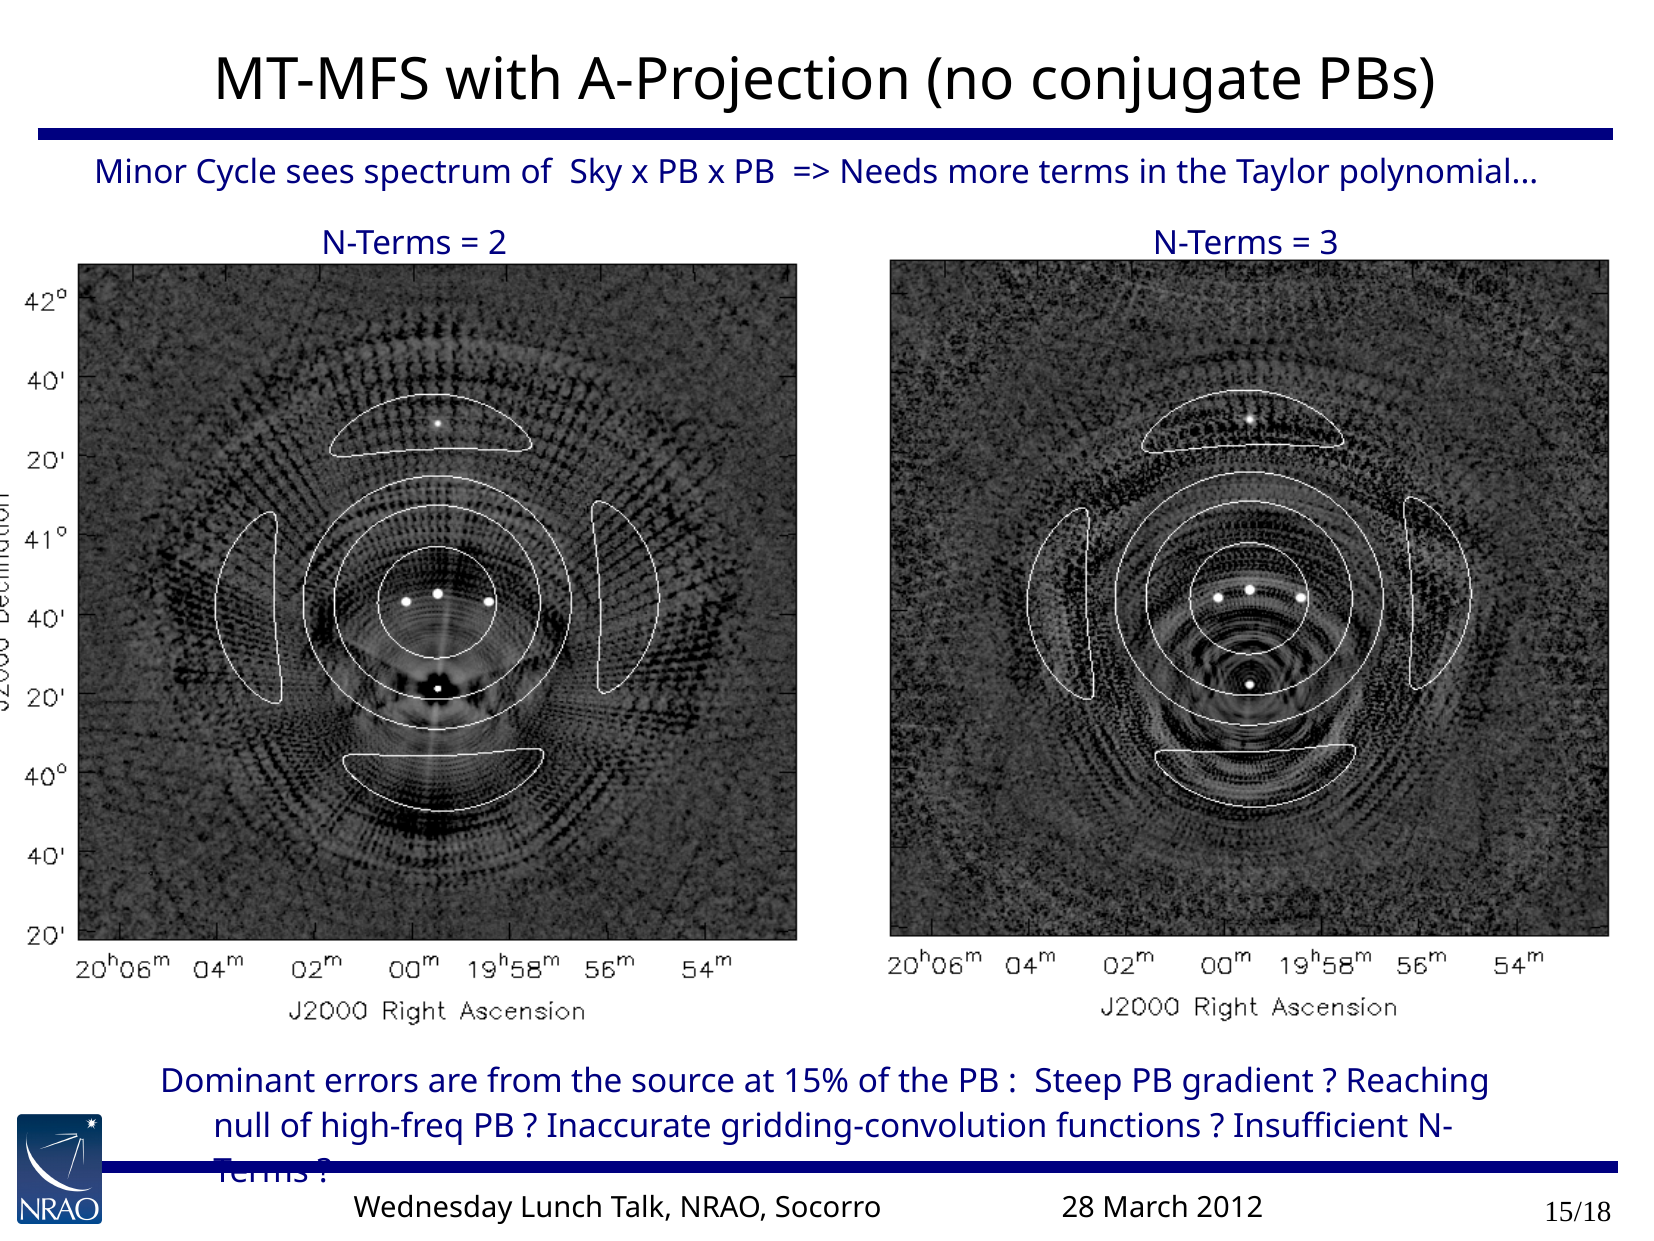

# MT-MFS with A-Projection (no conjugate PBs)
Minor Cycle sees spectrum of Sky x PB x PB => Needs more terms in the Taylor polynomial...
 N-Terms = 2 N-Terms = 3
Dominant errors are from the source at 15% of the PB : Steep PB gradient ? Reaching null of high-freq PB ? Inaccurate gridding-convolution functions ? Insufficient N-Terms ?
15